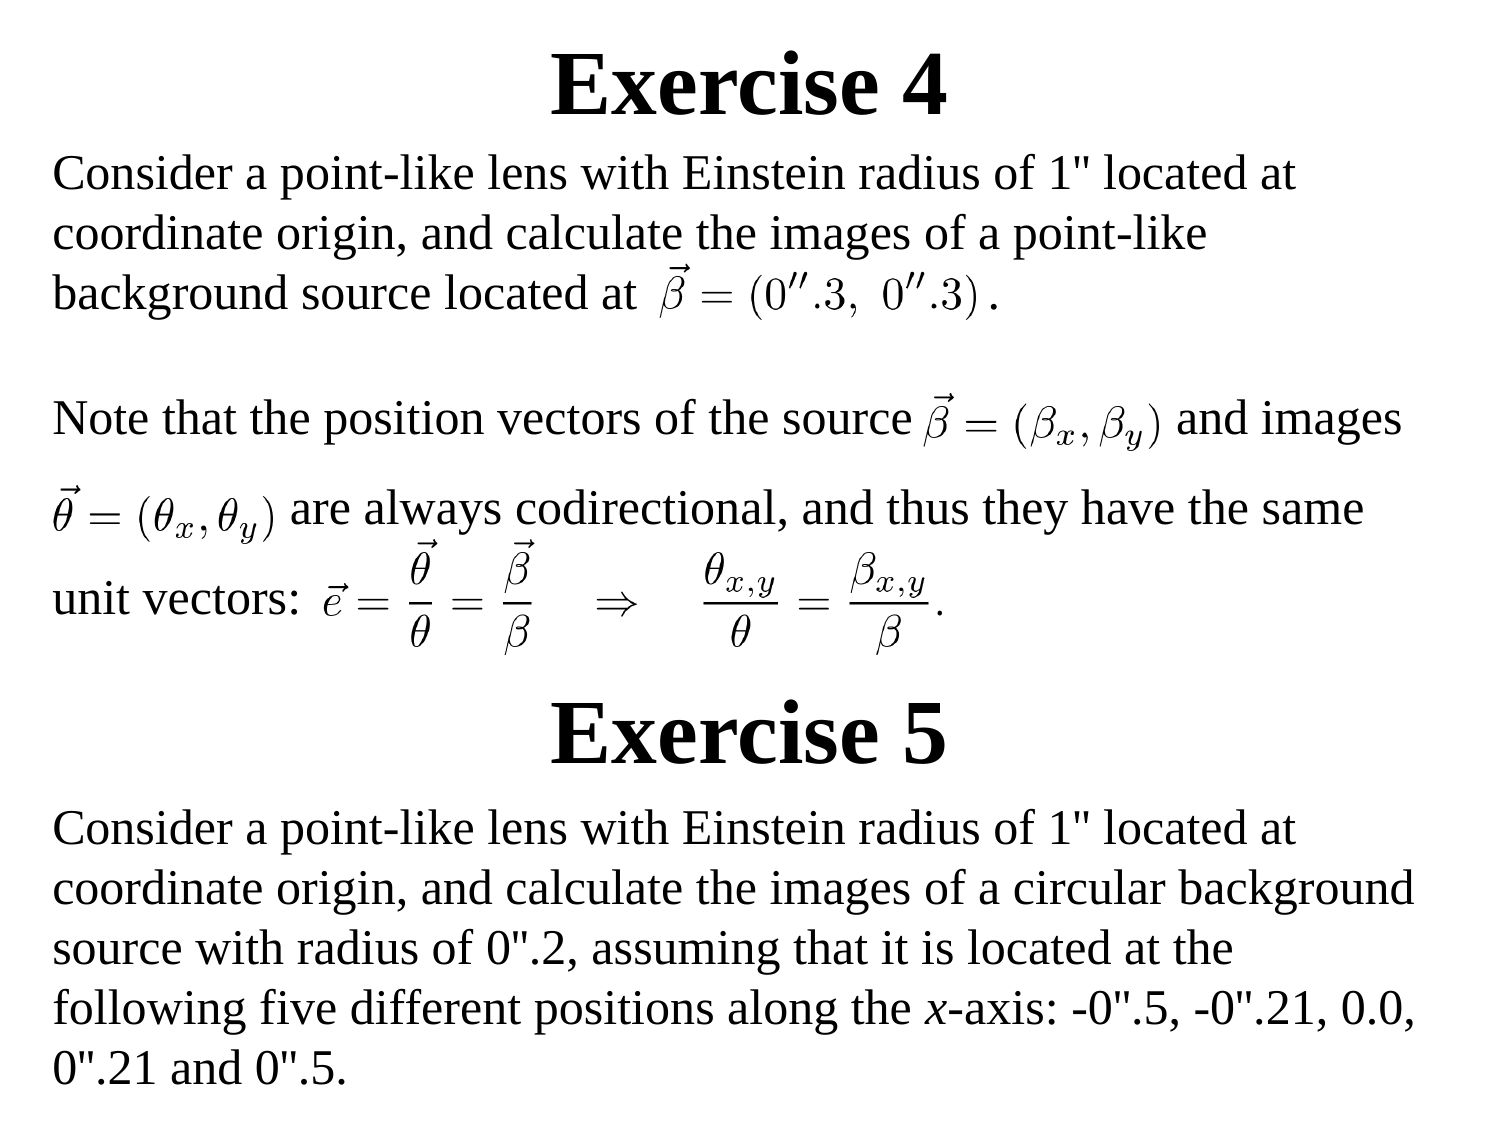

# Exercise 4
Consider a point-like lens with Einstein radius of 1'' located at coordinate origin, and calculate the images of a point-like background source located at .
Note that the position vectors of the source and images are always codirectional, and thus they have the same unit vectors:
Exercise 5
Consider a point-like lens with Einstein radius of 1'' located at coordinate origin, and calculate the images of a circular background source with radius of 0''.2, assuming that it is located at the following five different positions along the x-axis: -0''.5, -0''.21, 0.0, 0''.21 and 0''.5.